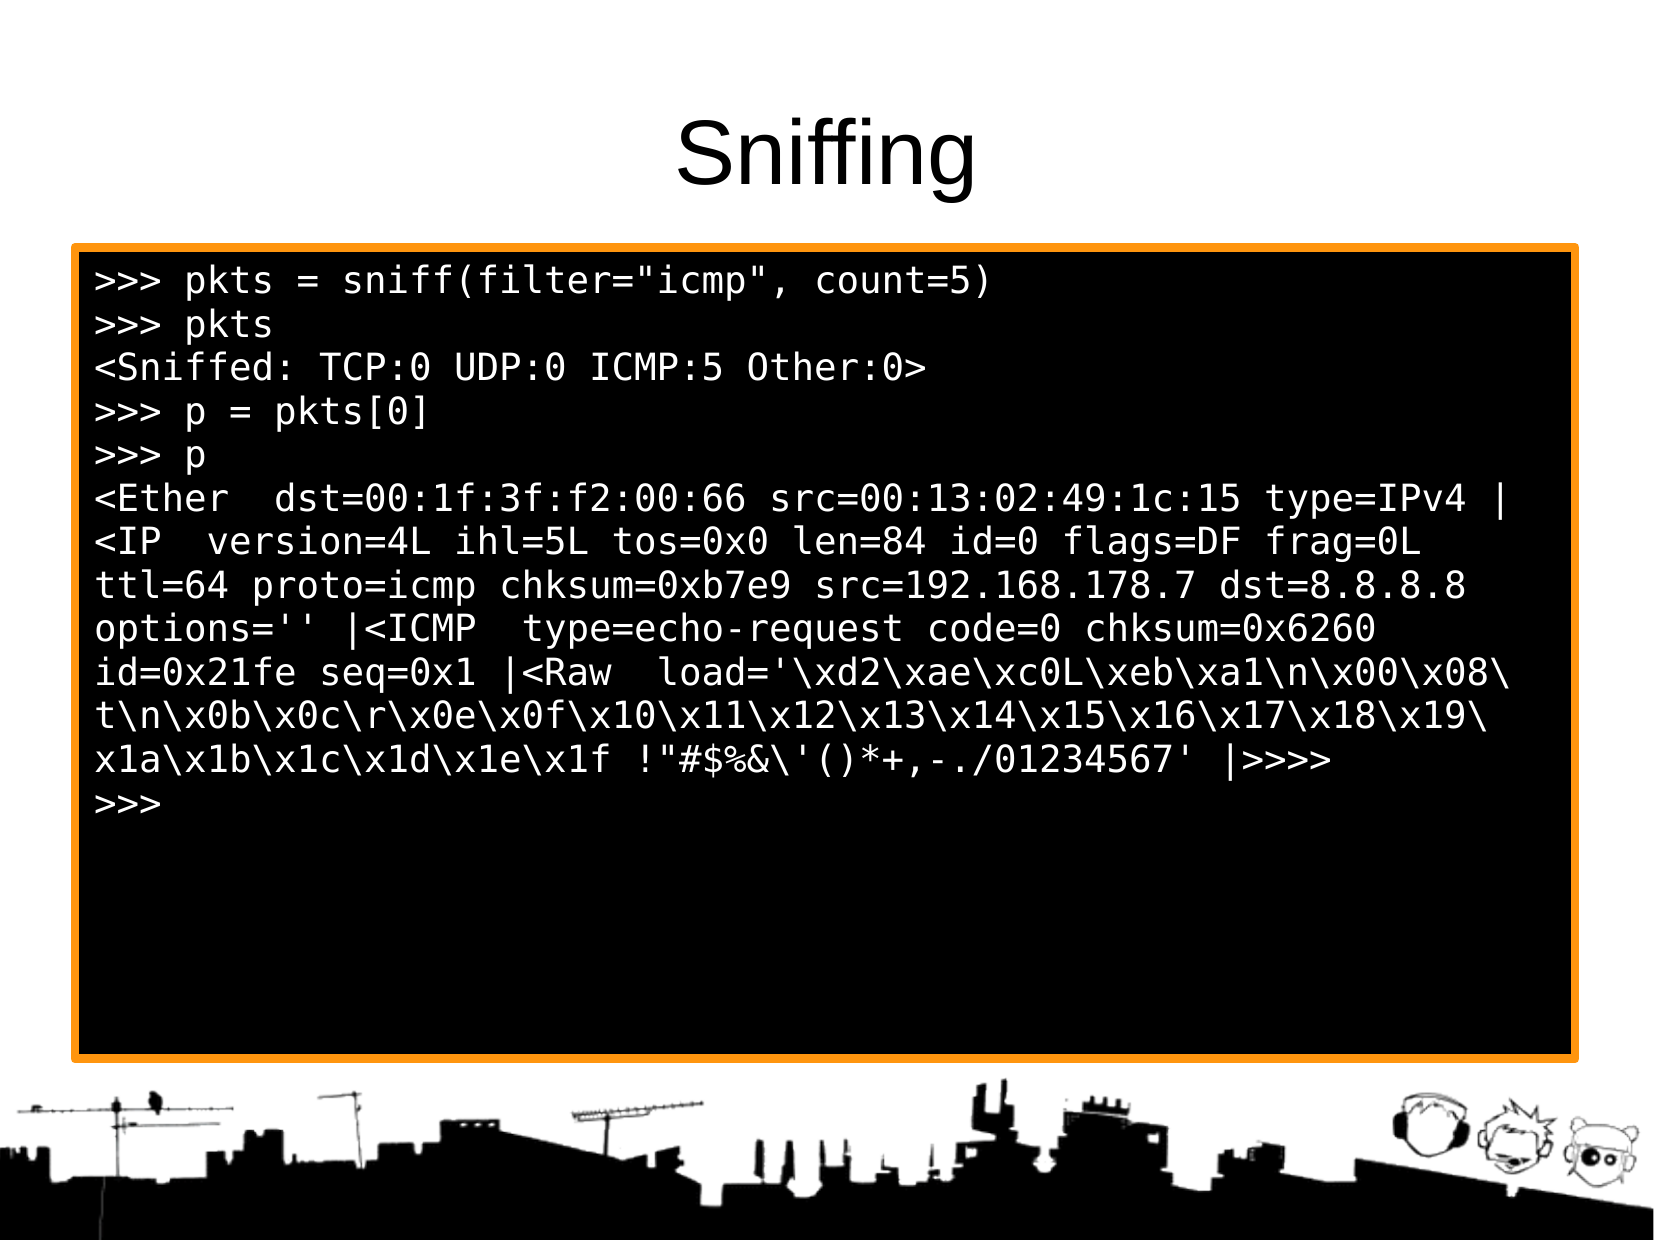

# Sniffing
>>> pkts = sniff(filter="icmp", count=5)
>>> pkts
<Sniffed: TCP:0 UDP:0 ICMP:5 Other:0>
>>> p = pkts[0]
>>> p
<Ether dst=00:1f:3f:f2:00:66 src=00:13:02:49:1c:15 type=IPv4 |<IP version=4L ihl=5L tos=0x0 len=84 id=0 flags=DF frag=0L ttl=64 proto=icmp chksum=0xb7e9 src=192.168.178.7 dst=8.8.8.8 options='' |<ICMP type=echo-request code=0 chksum=0x6260 id=0x21fe seq=0x1 |<Raw load='\xd2\xae\xc0L\xeb\xa1\n\x00\x08\t\n\x0b\x0c\r\x0e\x0f\x10\x11\x12\x13\x14\x15\x16\x17\x18\x19\x1a\x1b\x1c\x1d\x1e\x1f !"#$%&\'()*+,-./01234567' |>>>>
>>>